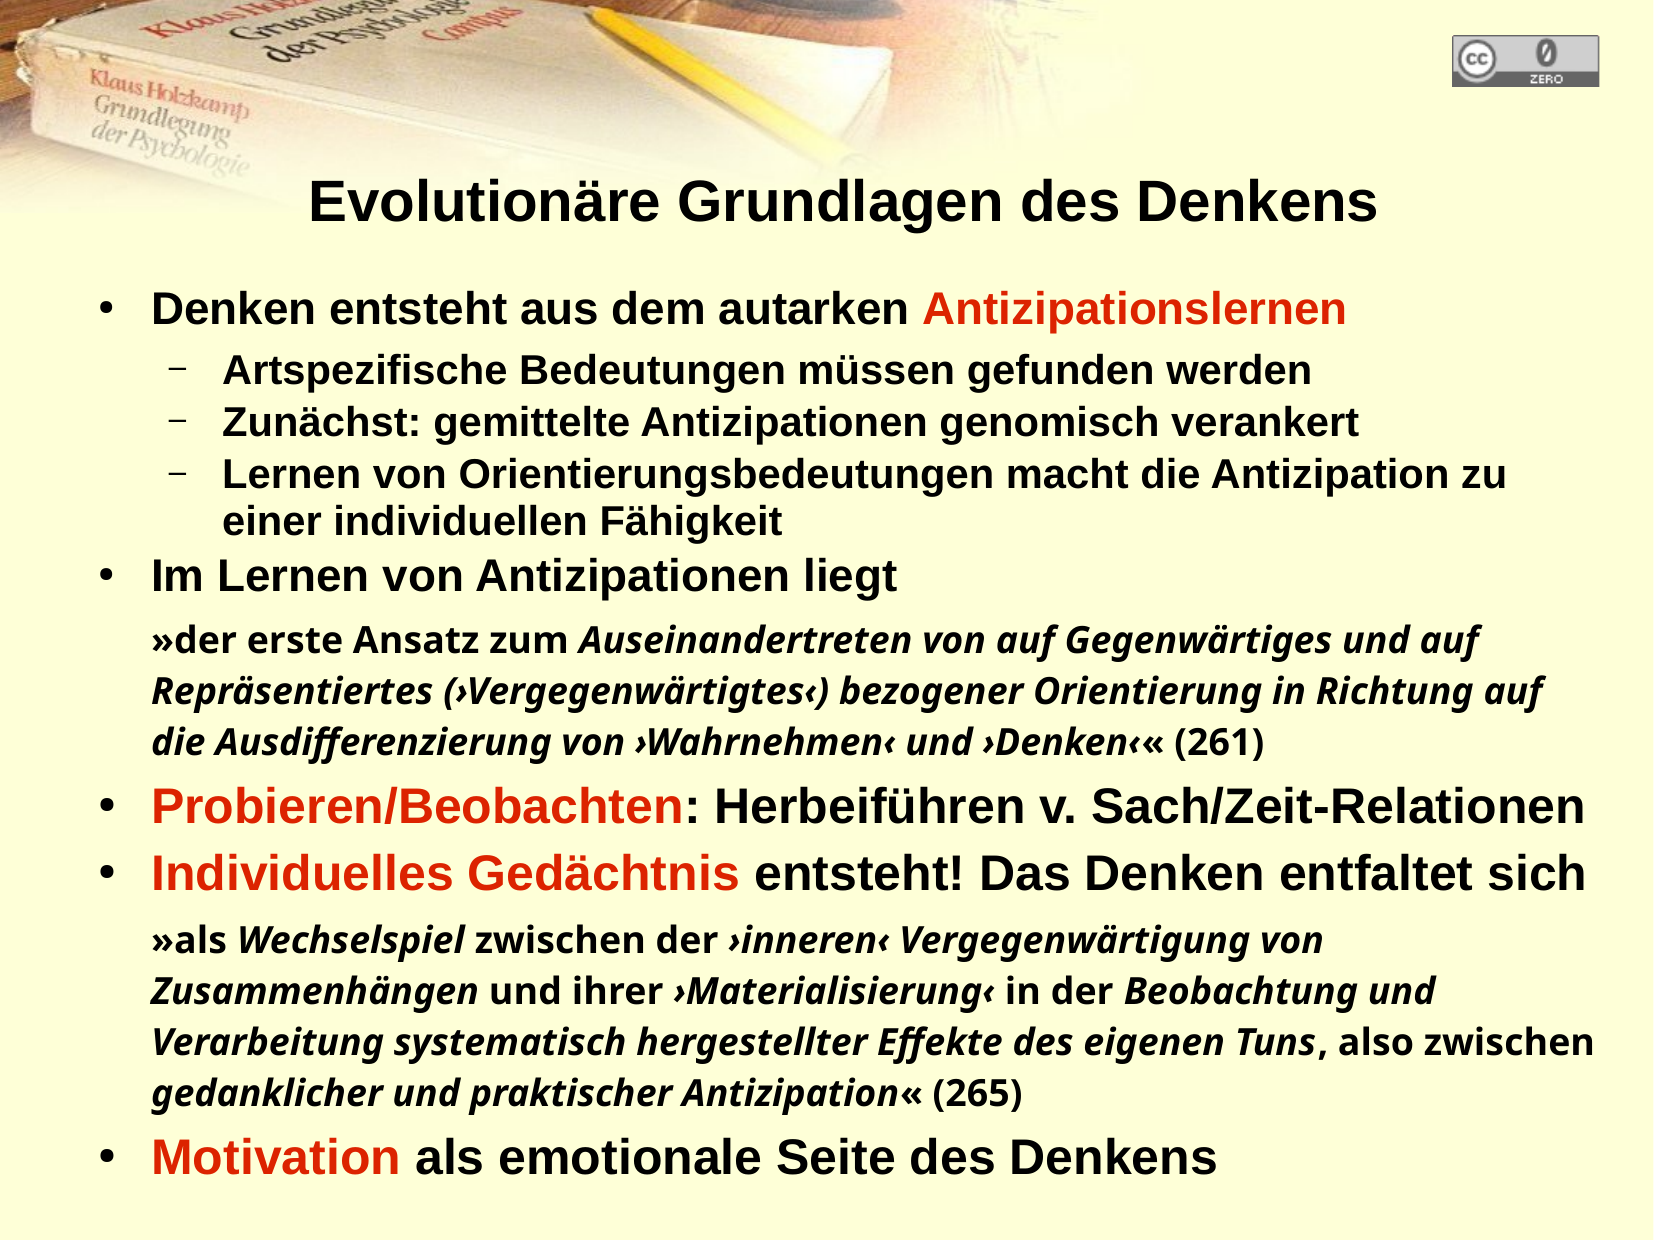

# Evolutionäre Grundlagen des Denkens
Denken entsteht aus dem autarken Antizipationslernen
Artspezifische Bedeutungen müssen gefunden werden
Zunächst: gemittelte Antizipationen genomisch verankert
Lernen von Orientierungsbedeutungen macht die Antizipation zu einer individuellen Fähigkeit
Im Lernen von Antizipationen liegt
»der erste Ansatz zum Auseinandertreten von auf Gegenwärtiges und auf Repräsentiertes (›Vergegenwärtigtes‹) bezogener Orientierung in Richtung auf die Ausdifferenzierung von ›Wahrnehmen‹ und ›Denken‹« (261)
Probieren/Beobachten: Herbeiführen v. Sach/Zeit-Relationen
Individuelles Gedächtnis entsteht! Das Denken entfaltet sich
»als Wechselspiel zwischen der ›inneren‹ Vergegenwärtigung von Zusammenhängen und ihrer ›Materialisierung‹ in der Beobachtung und Verarbeitung systematisch hergestellter Effekte des eigenen Tuns, also zwischen gedanklicher und praktischer Antizipation« (265)
Motivation als emotionale Seite des Denkens